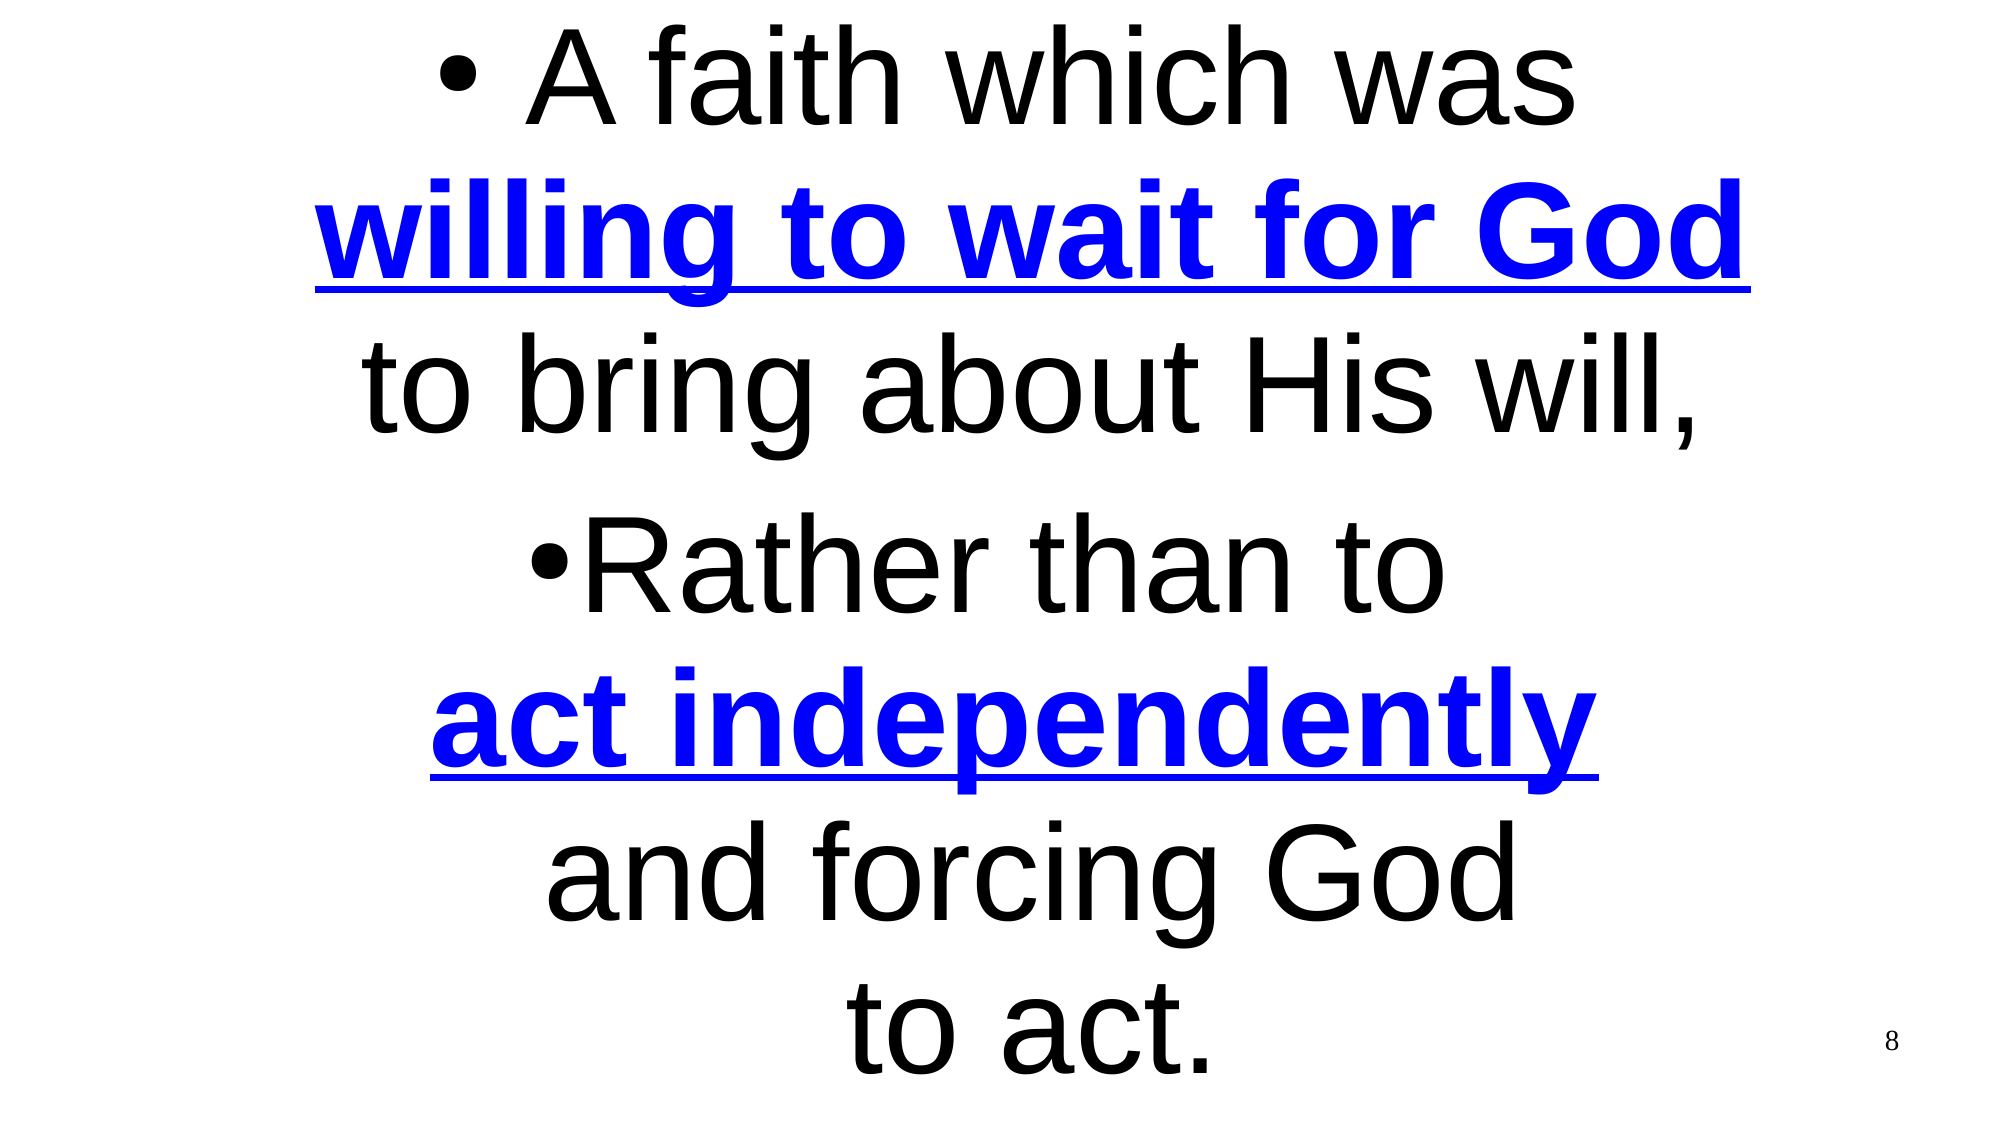

# A faith which was willing to wait for God to bring about His will,
Rather than to
act independently
 and forcing God
to act.
8